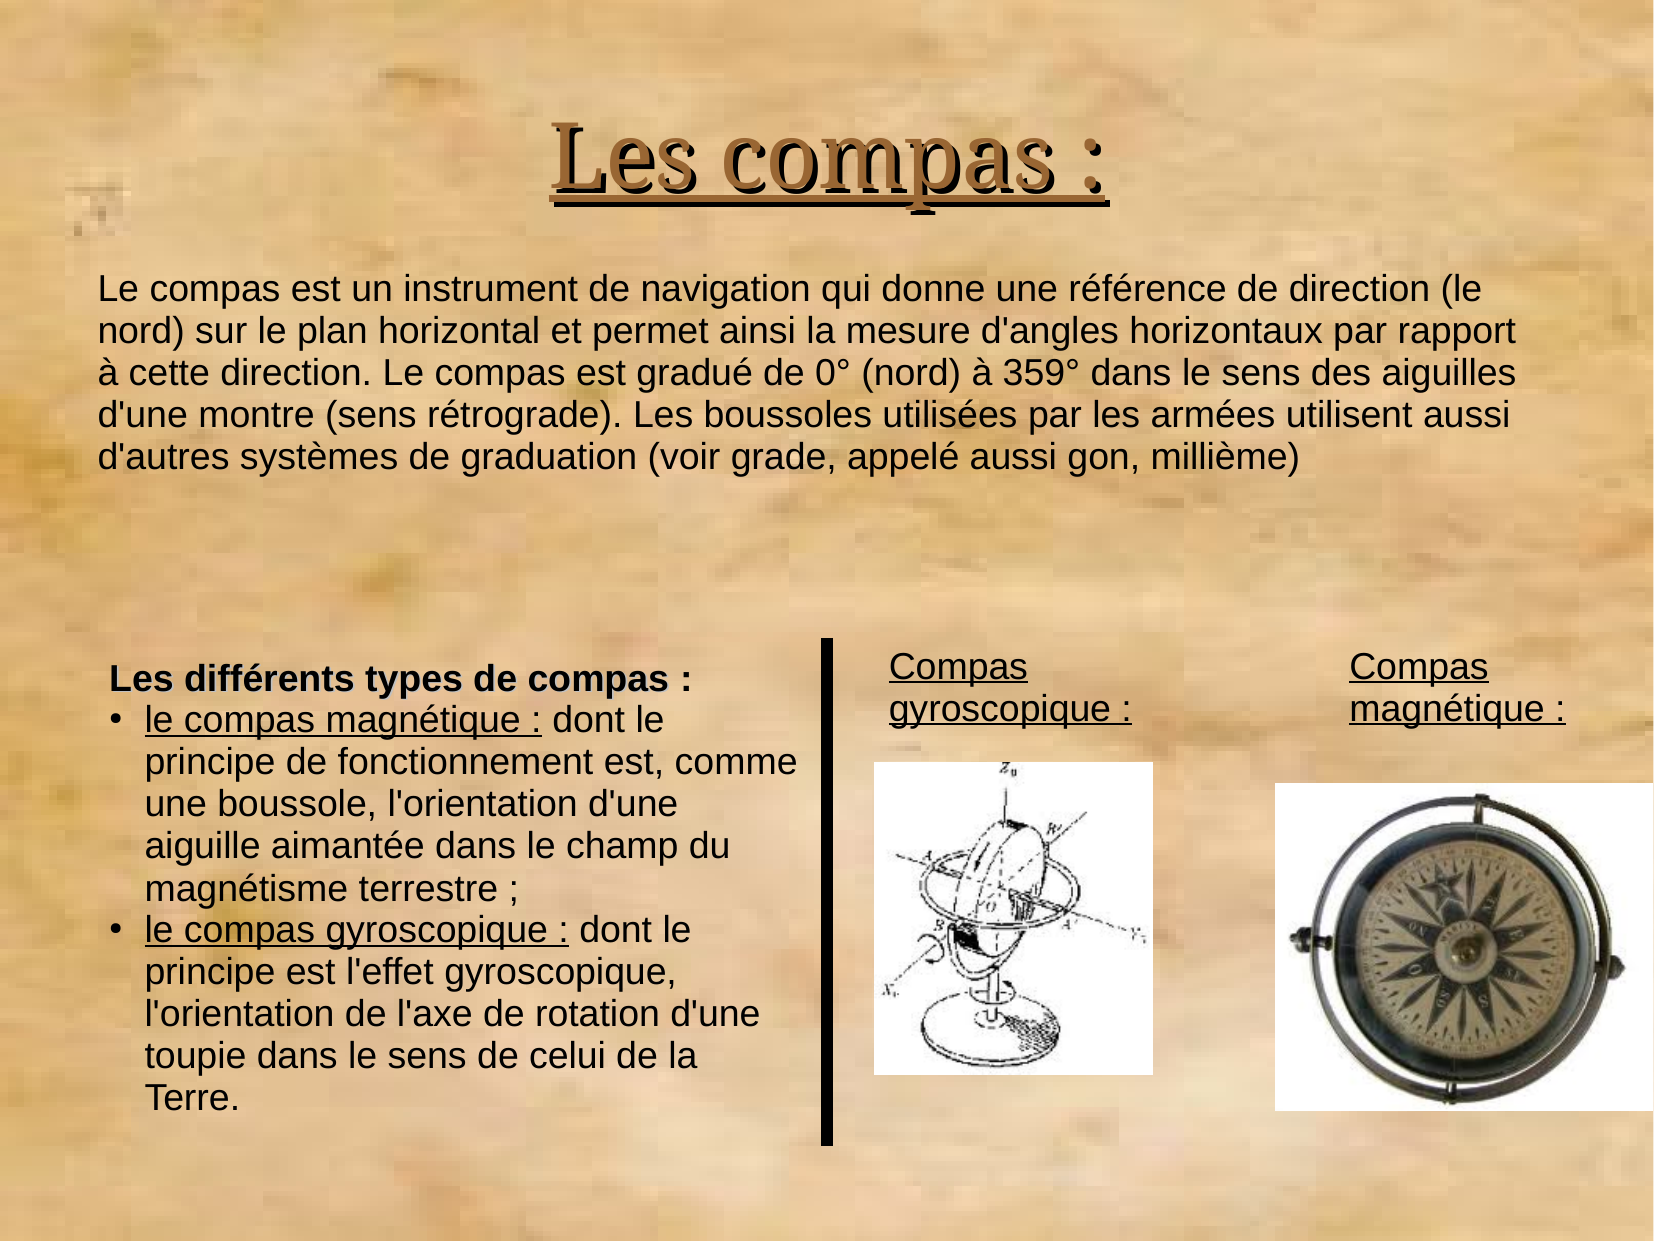

# Les compas :
Le compas est un instrument de navigation qui donne une référence de direction (le nord) sur le plan horizontal et permet ainsi la mesure d'angles horizontaux par rapport à cette direction. Le compas est gradué de 0° (nord) à 359° dans le sens des aiguilles d'une montre (sens rétrograde). Les boussoles utilisées par les armées utilisent aussi d'autres systèmes de graduation (voir grade, appelé aussi gon, millième)
Compas gyroscopique :
Compas magnétique :
Les différents types de compas :
le compas magnétique : dont le principe de fonctionnement est, comme une boussole, l'orientation d'une aiguille aimantée dans le champ du magnétisme terrestre ;
le compas gyroscopique : dont le principe est l'effet gyroscopique, l'orientation de l'axe de rotation d'une toupie dans le sens de celui de la Terre.